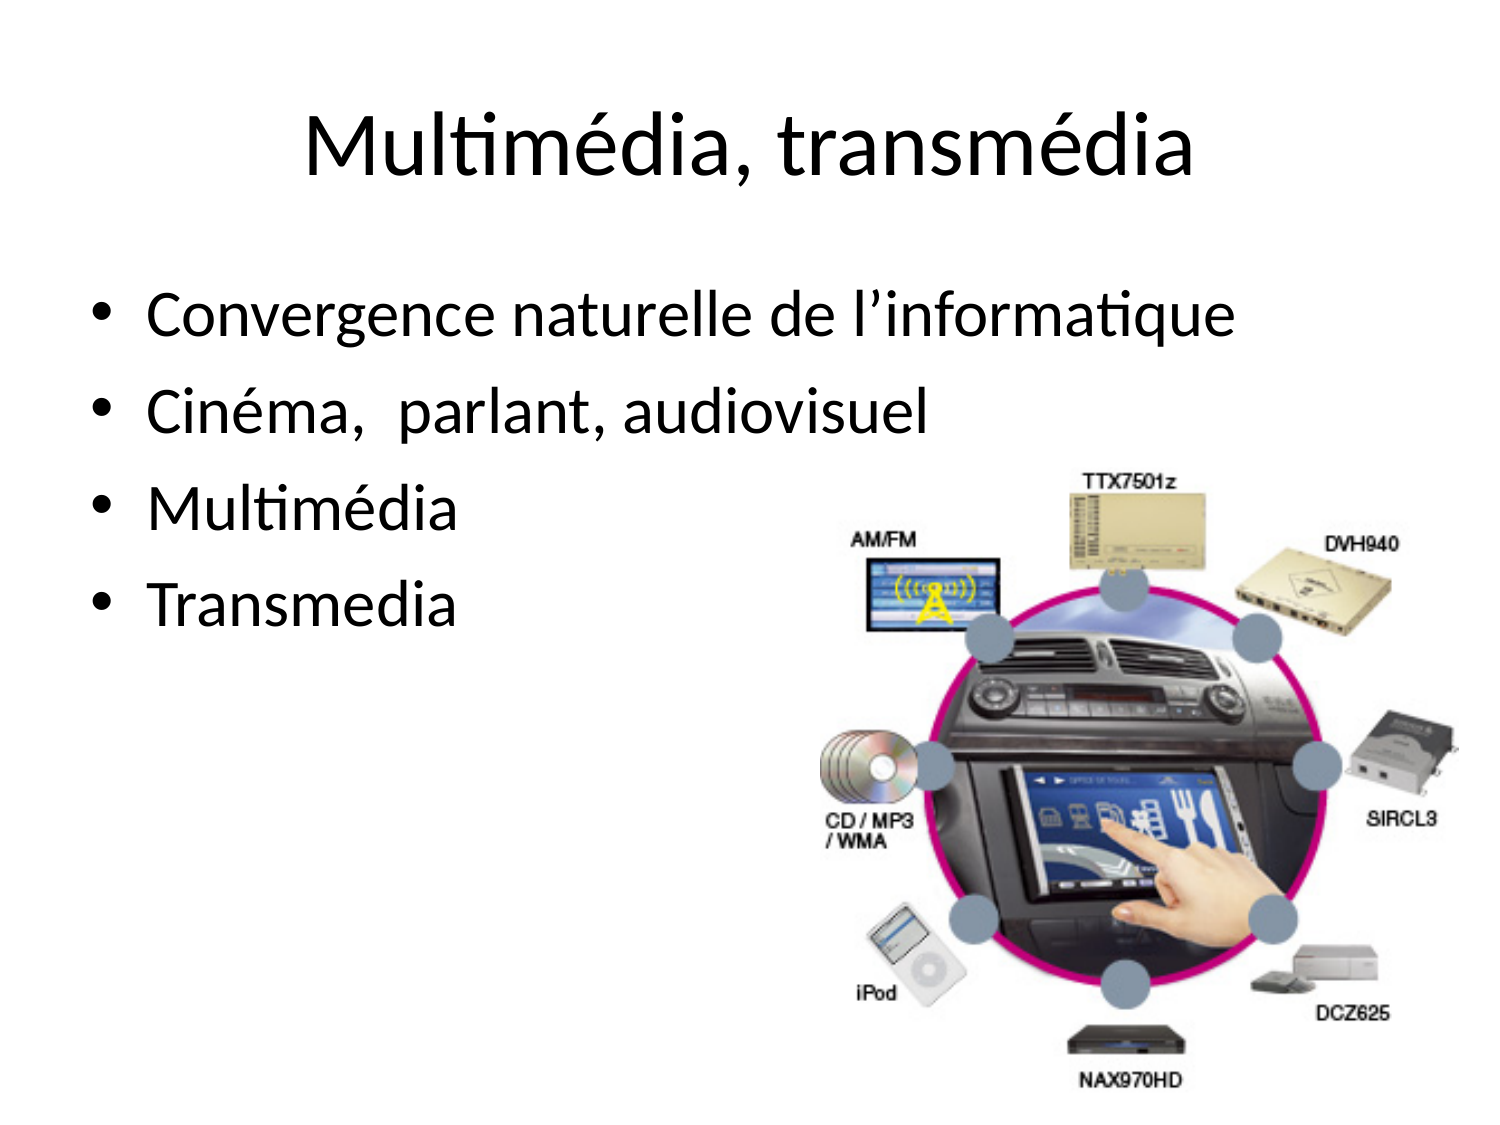

# Multimédia, transmédia
Convergence naturelle de l’informatique
Cinéma, parlant, audiovisuel
Multimédia
Transmedia